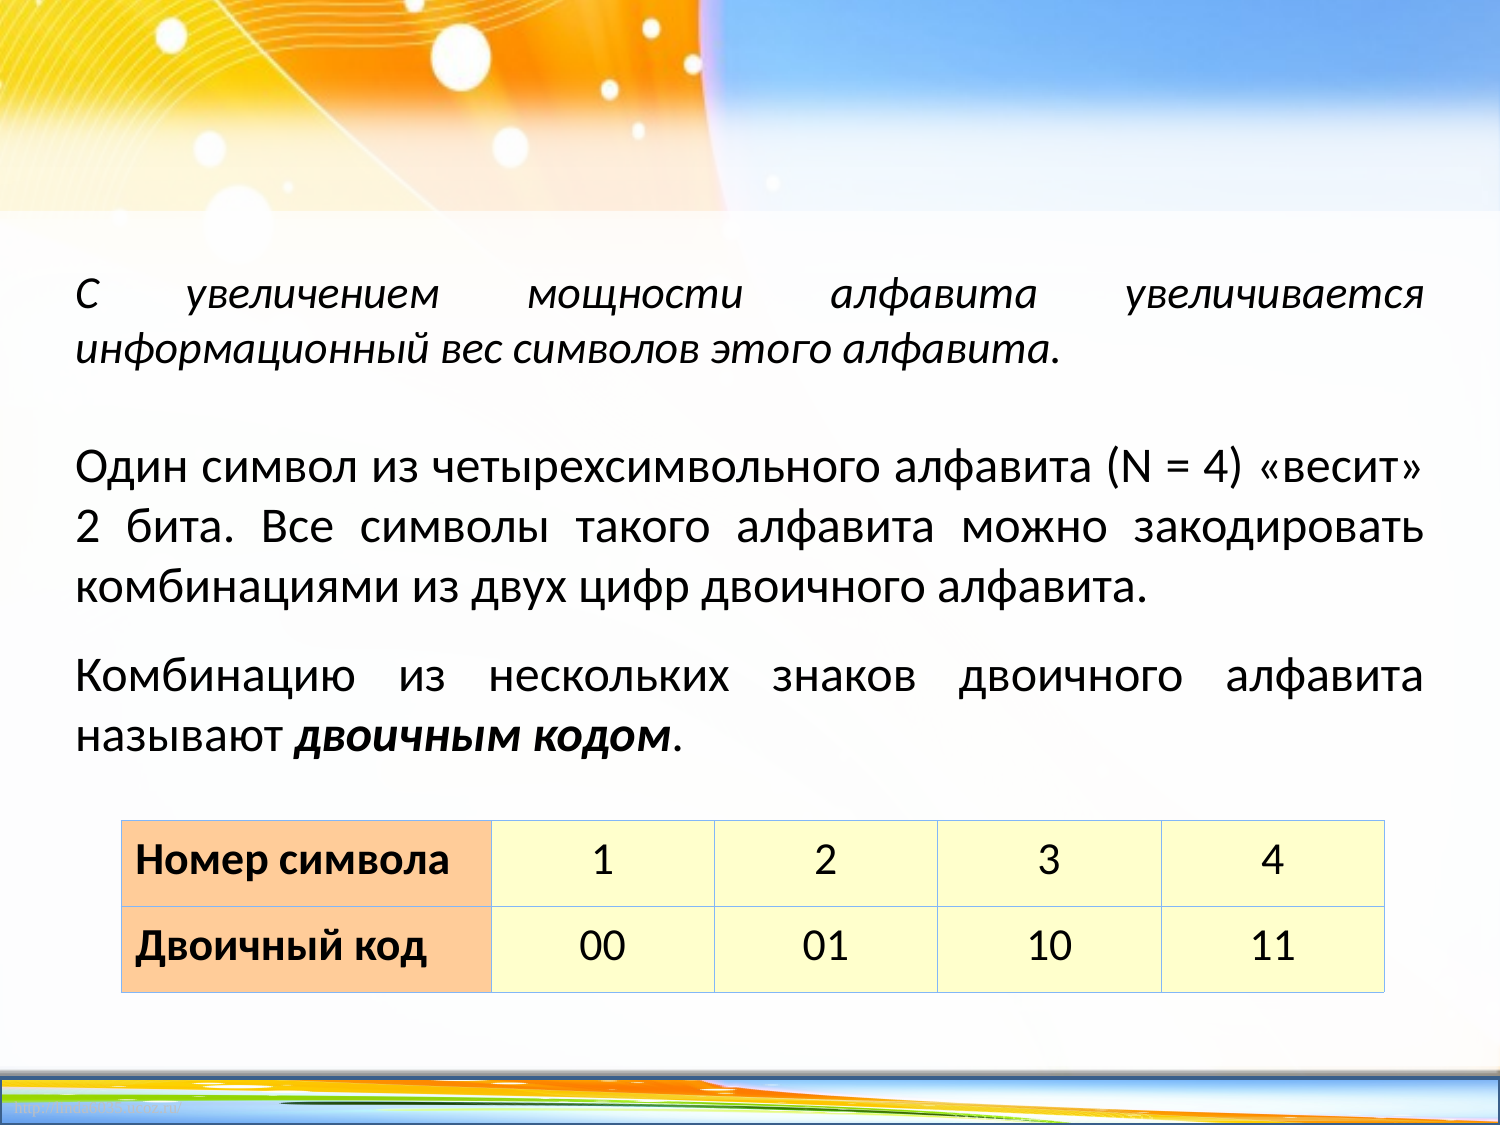

# С увеличением мощности алфавита увеличивается информационный вес символов этого алфавита.
Один символ из четырехсимвольного алфавита (N = 4) «весит» 2 бита. Все символы такого алфавита можно закодировать комбинациями из двух цифр двоичного алфавита.
Комбинацию из нескольких знаков двоичного алфавита называют двоичным кодом.
| Номер символа | 1 | 2 | 3 | 4 |
| --- | --- | --- | --- | --- |
| Двоичный код | 00 | 01 | 10 | 11 |